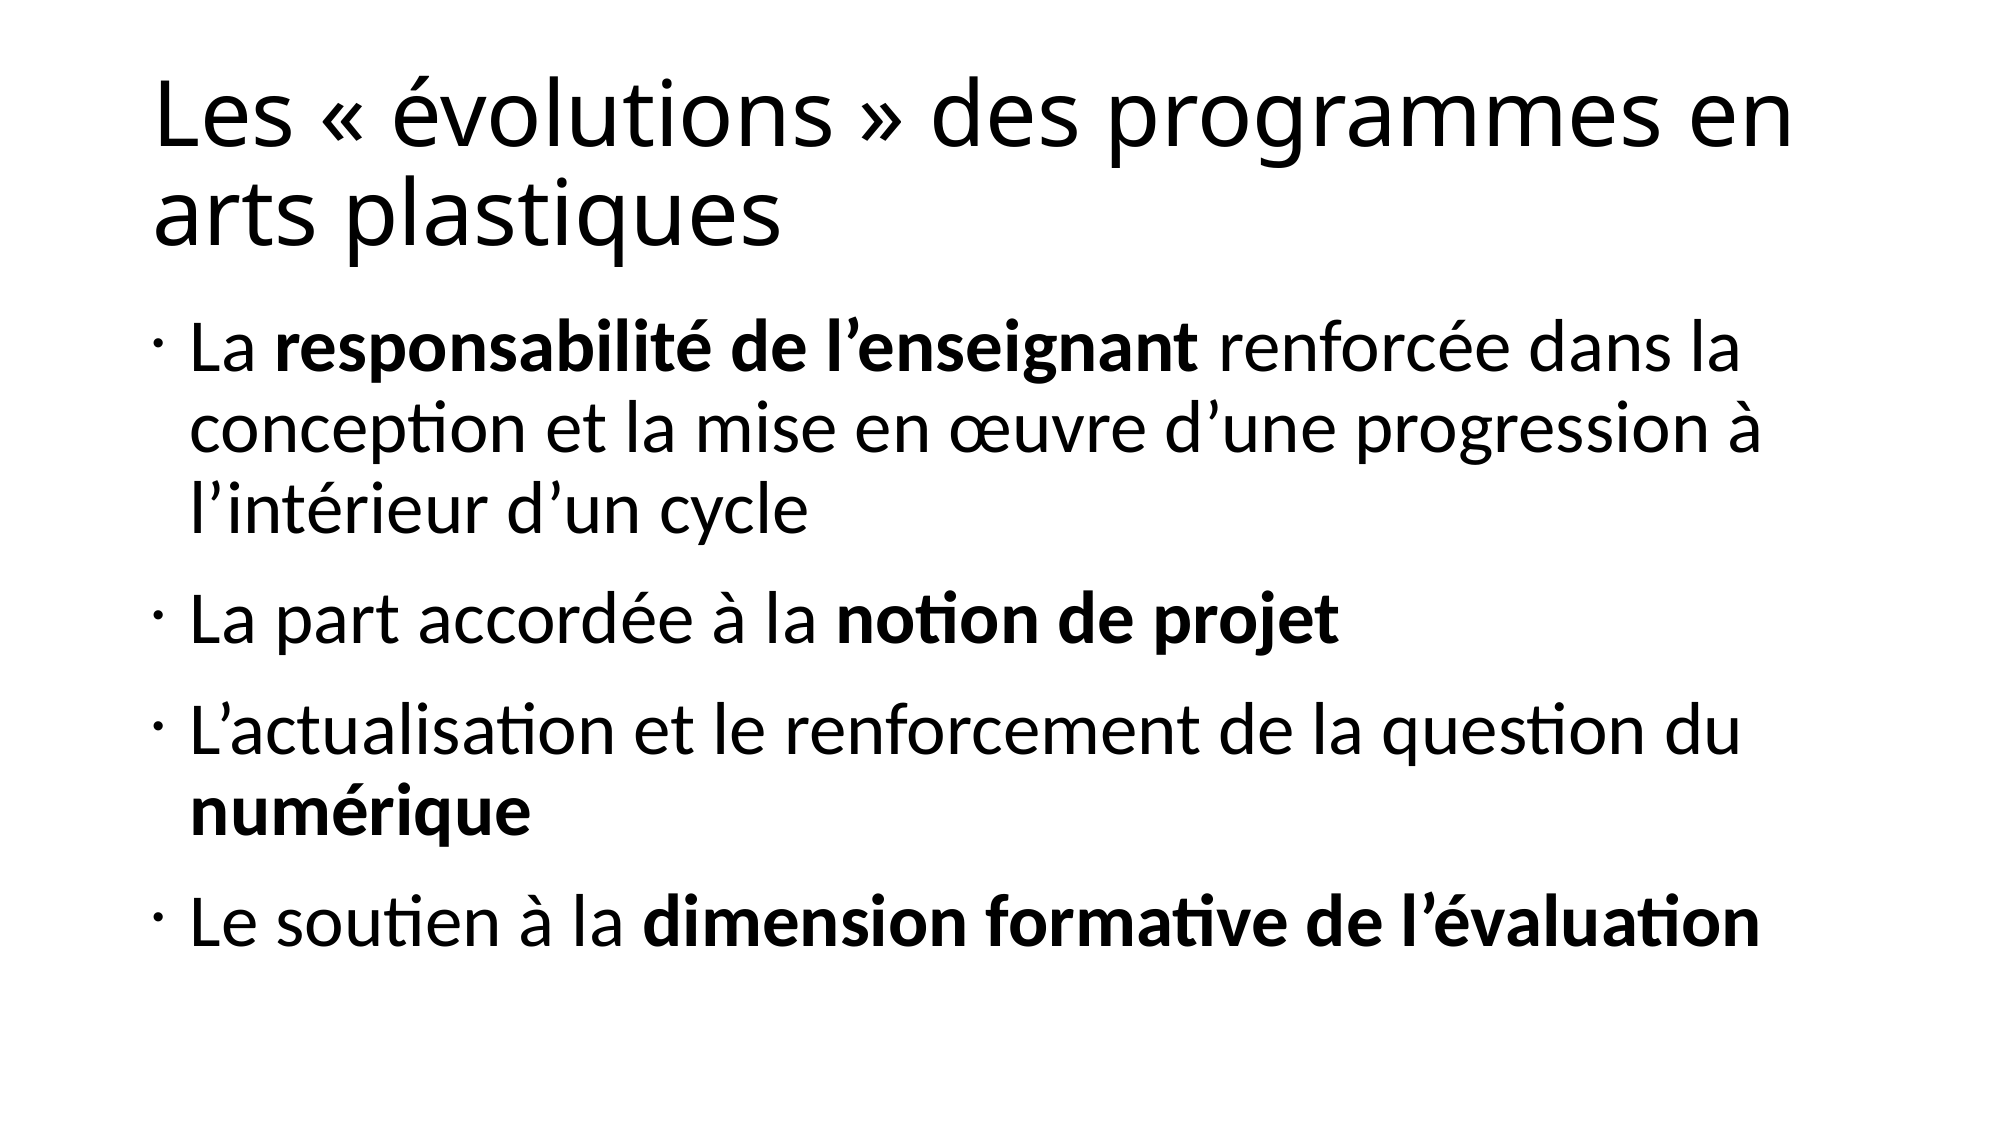

# Les « évolutions » des programmes en arts plastiques
La responsabilité de l’enseignant renforcée dans la conception et la mise en œuvre d’une progression à l’intérieur d’un cycle
La part accordée à la notion de projet
L’actualisation et le renforcement de la question du numérique
Le soutien à la dimension formative de l’évaluation